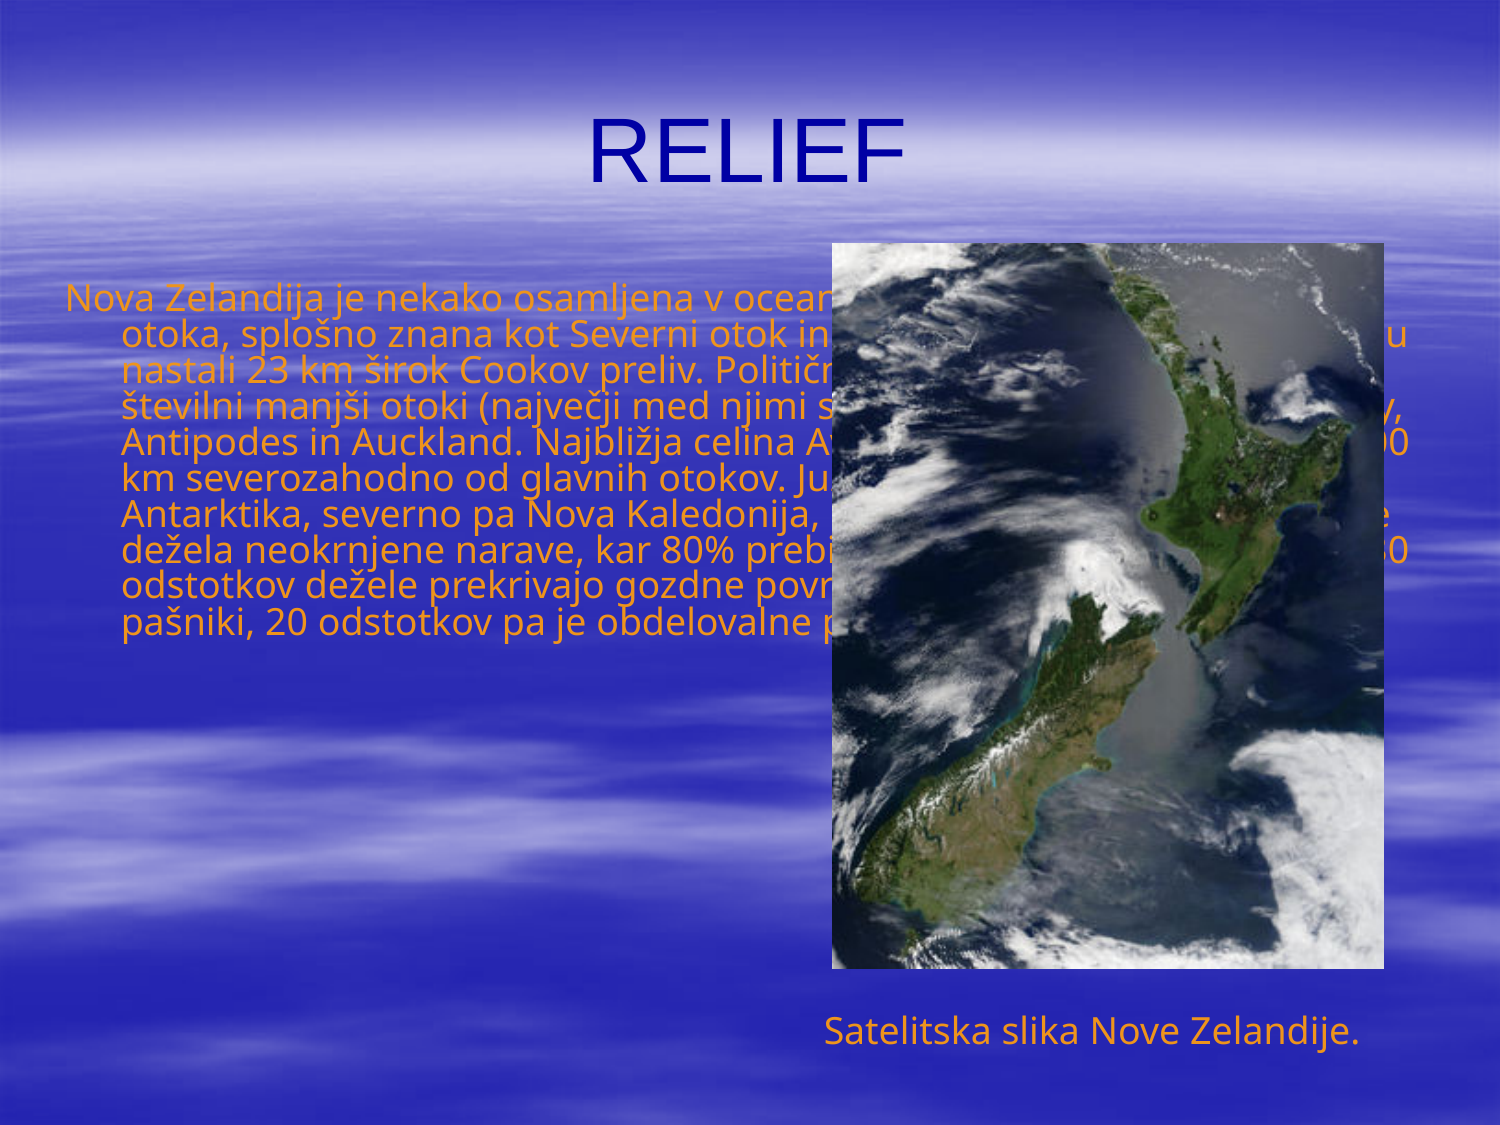

# RELIEF
Nova Zelandija je nekako osamljena v oceanu in jo sestavljata dva glavna otoka, splošno znana kot Severni otok in Južni otok, ki ju ločuje v pliocenu nastali 23 km širok Cookov preliv. Politično spadajo k Novi Zelandiji tudi številni manjši otoki (največji med njimi so Stewartov otok, otočje Bounty, Antipodes in Auckland. Najbližja celina Avstralija je oddaljena okrog 2.000 km severozahodno od glavnih otokov. Južno od Nove Zelandije je Antarktika, severno pa Nova Kaledonija, Fidži in Tonga. Nova Zelandija je dežela neokrnjene narave, kar 80% prebivalstva živi v mestih. Približno 30 odstotkov dežele prekrivajo gozdne površine, 50 odstotkov travniki in pašniki, 20 odstotkov pa je obdelovalne površine.
Satelitska slika Nove Zelandije.